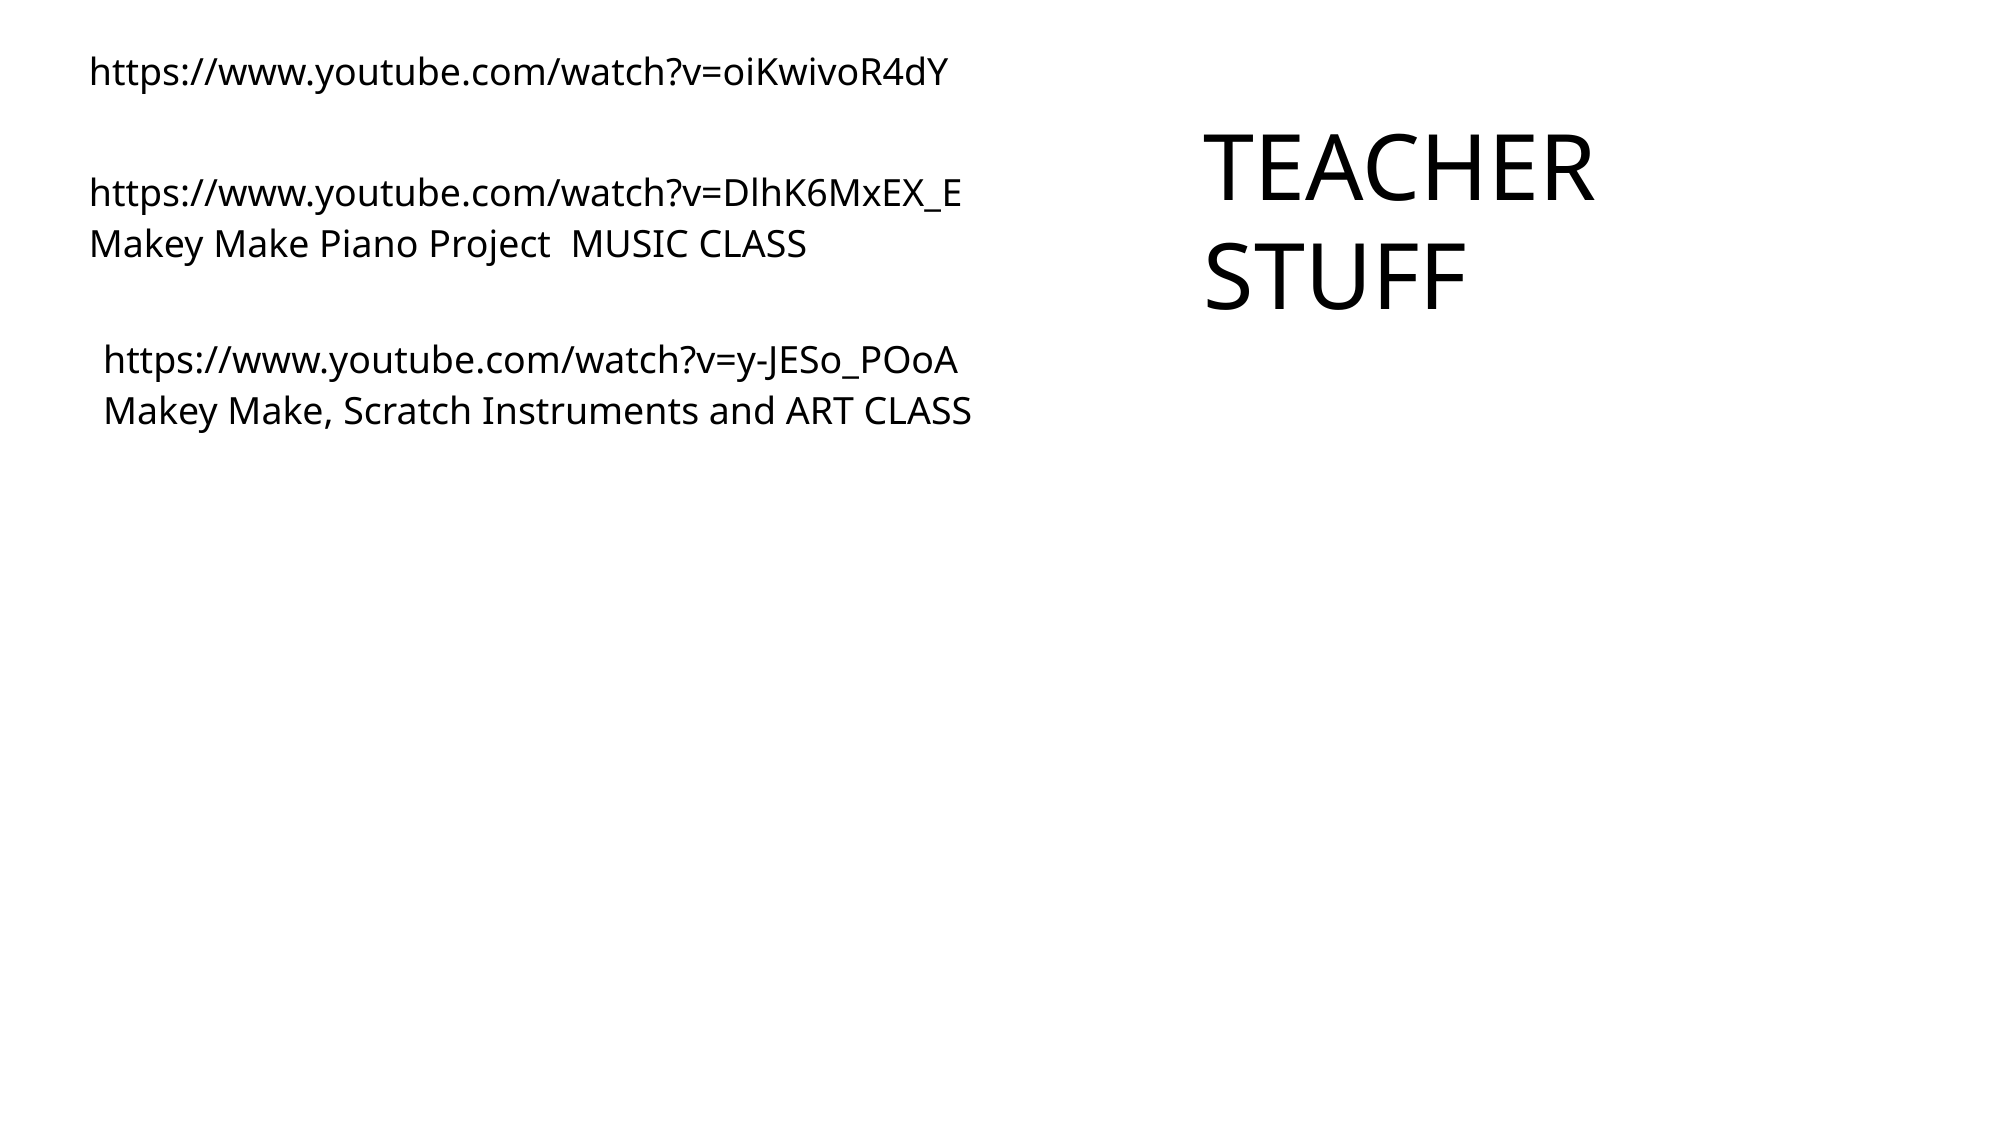

https://www.youtube.com/watch?v=oiKwivoR4dY
TEACHER STUFF
https://www.youtube.com/watch?v=DlhK6MxEX_E
Makey Make Piano Project MUSIC CLASS
https://www.youtube.com/watch?v=y-JESo_POoA
Makey Make, Scratch Instruments and ART CLASS